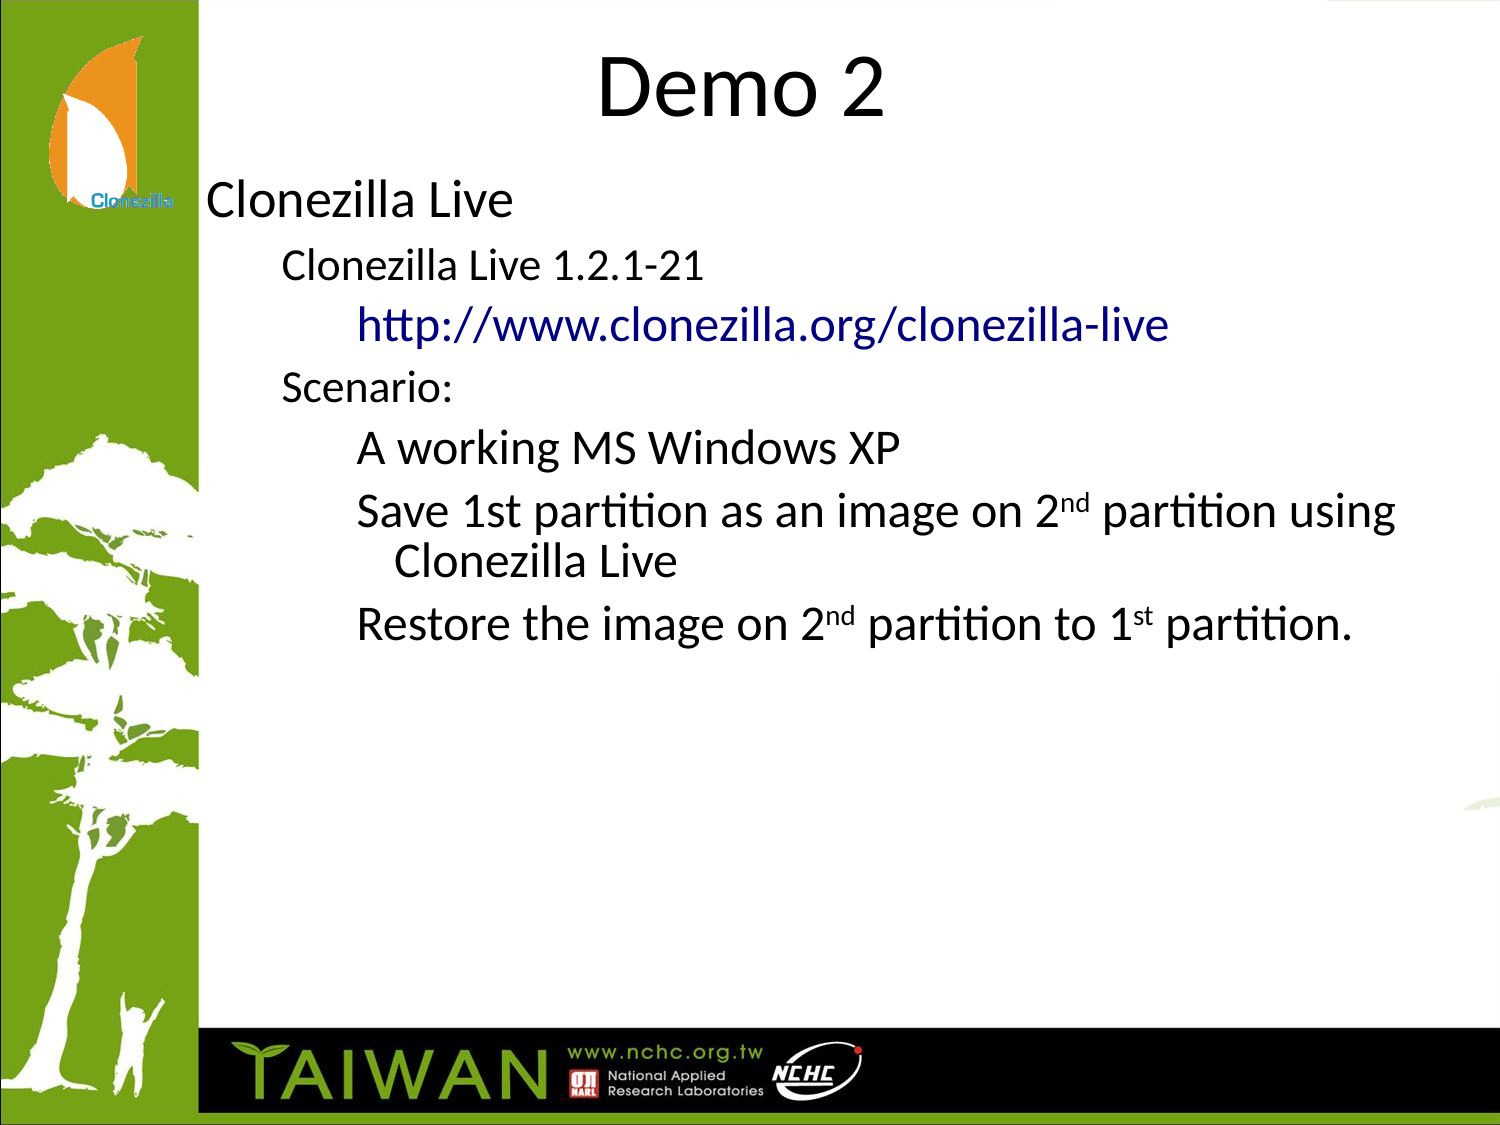

Demo 2
# Clonezilla Live
Clonezilla Live 1.2.1-21
http://www.clonezilla.org/clonezilla-live
Scenario:
A working MS Windows XP
Save 1st partition as an image on 2nd partition using Clonezilla Live
Restore the image on 2nd partition to 1st partition.